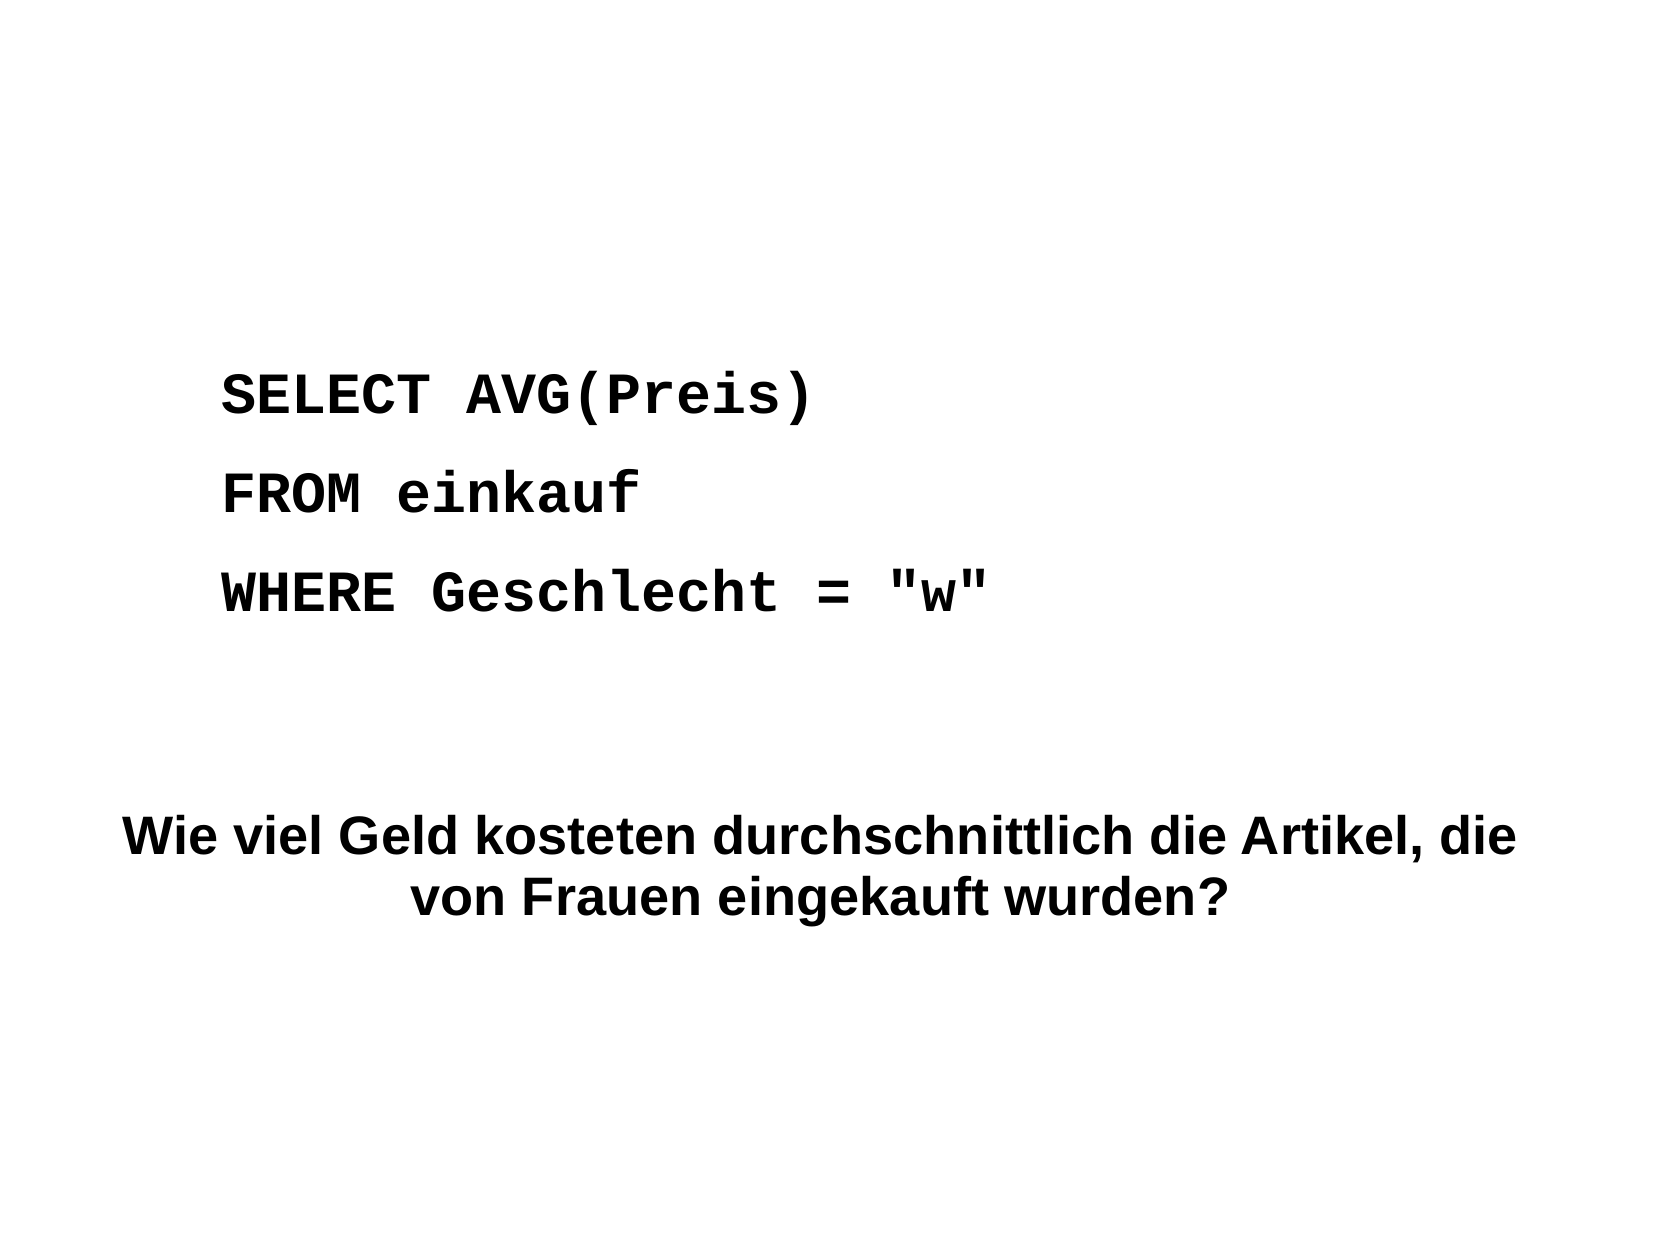

SELECT AVG(Preis)
FROM einkauf
WHERE Geschlecht = "w"
# Wie viel Geld kosteten durchschnittlich die Artikel, die von Frauen eingekauft wurden?